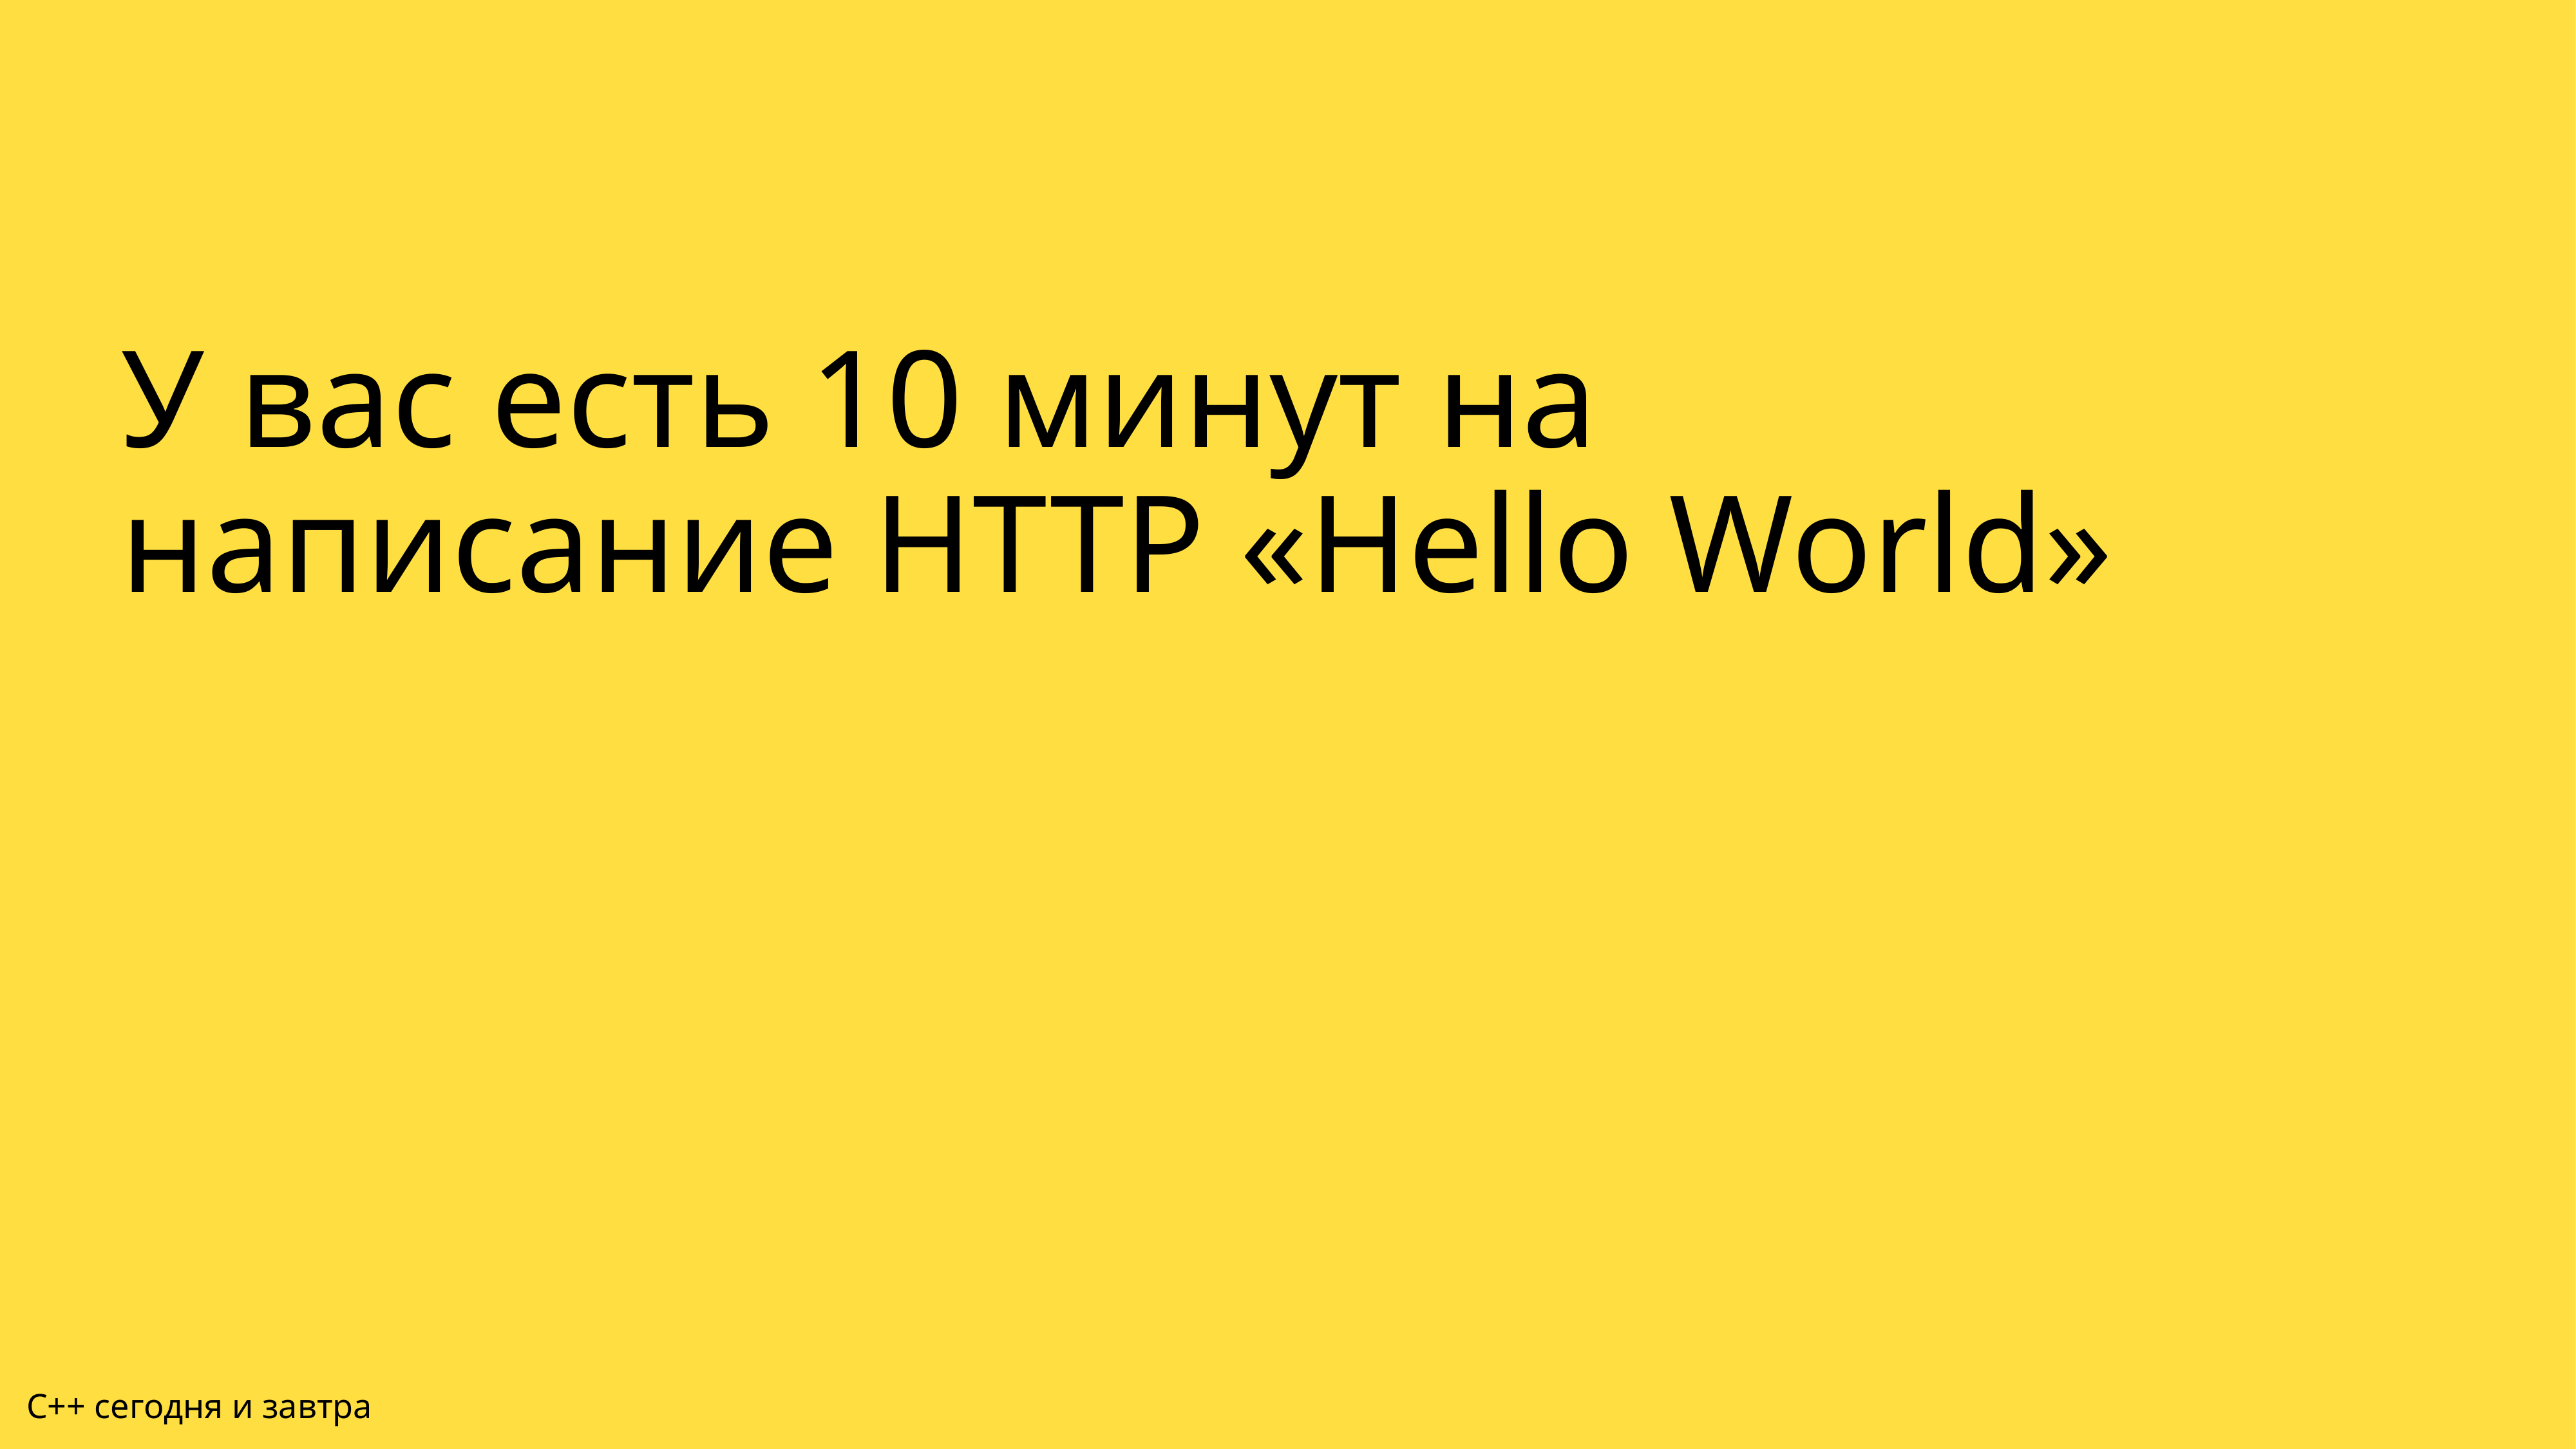

# У вас есть 10 минут на написание HTTP «Hello World»
C++ сегодня и завтра